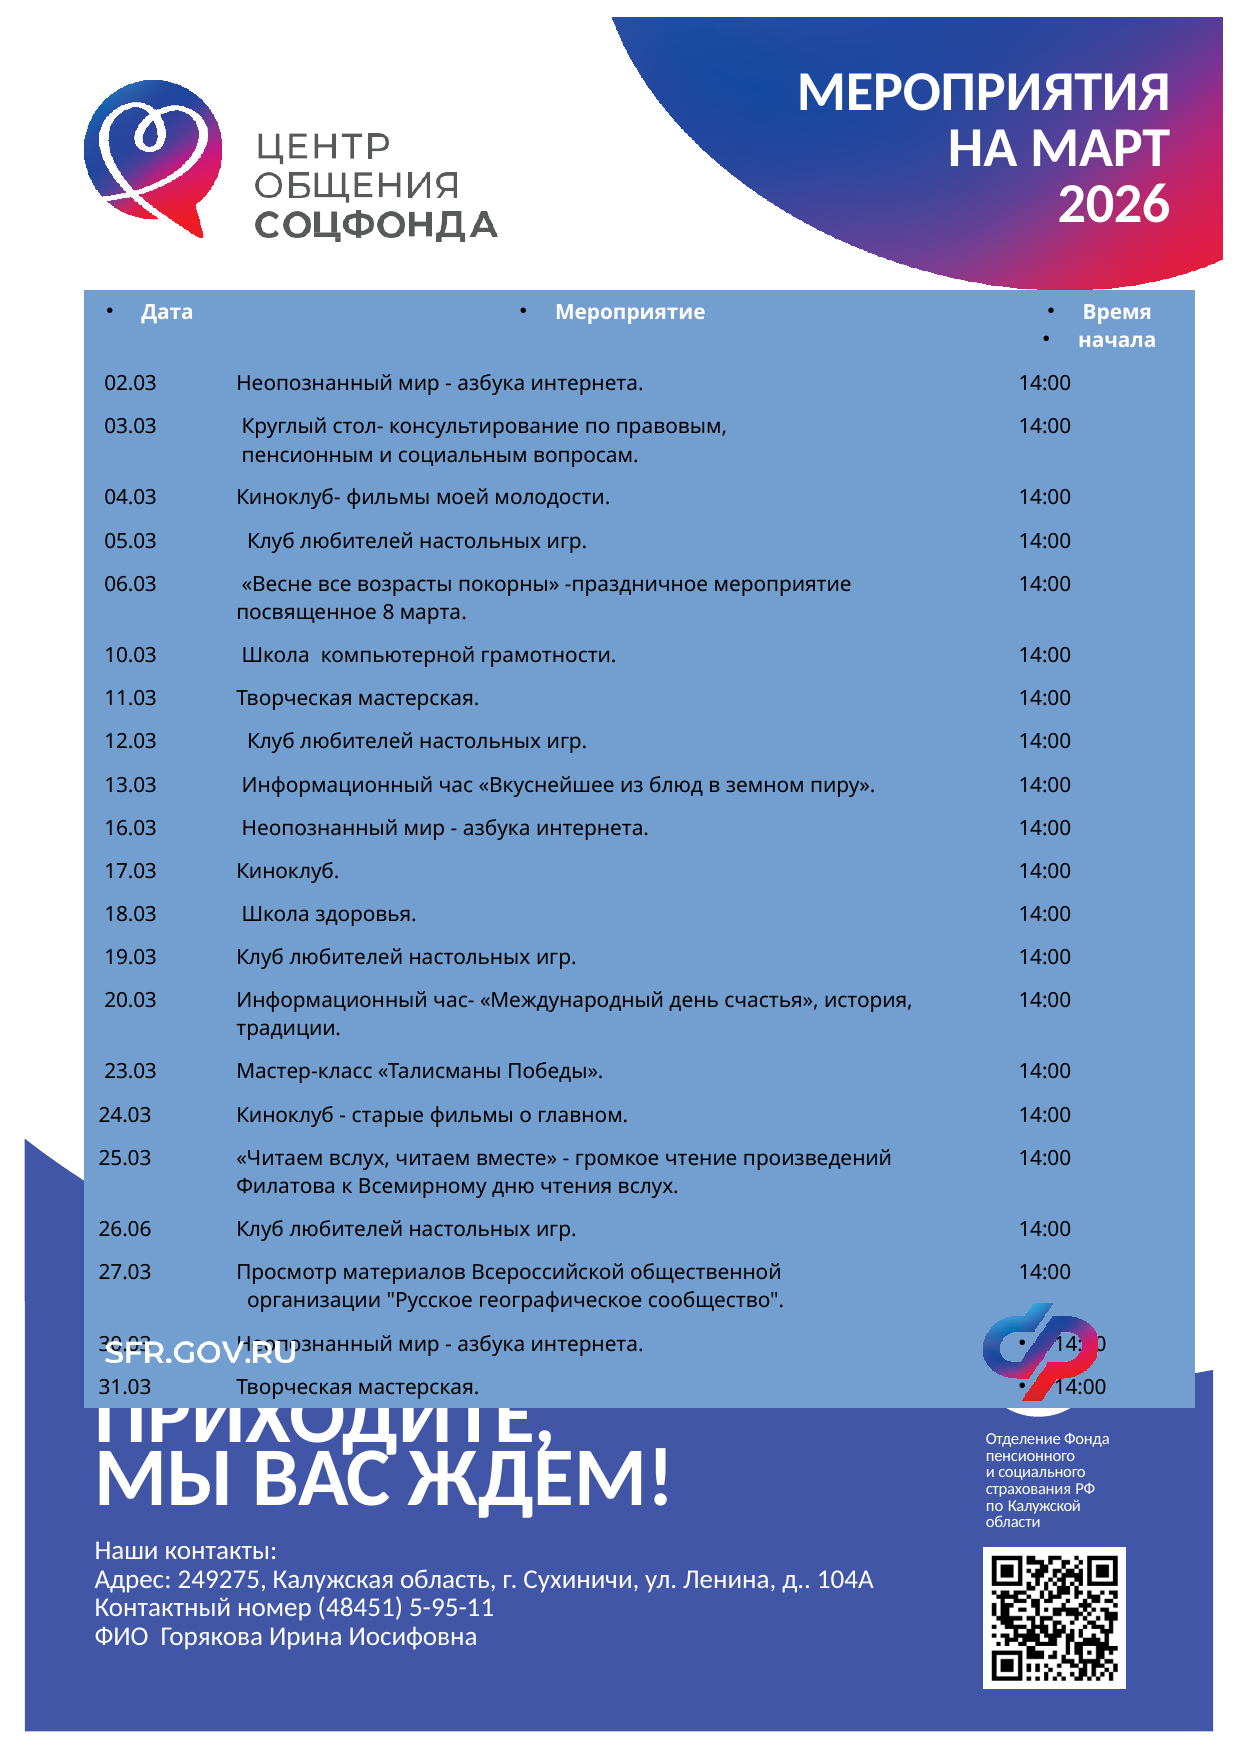

МЕРОПРИЯТИЯ НА МАРТ
2026
| Дата | Мероприятие | Время начала |
| --- | --- | --- |
| 02.03 | Неопознанный мир - азбука интернета. | 14:00 |
| 03.03 | Круглый стол- консультирование по правовым, пенсионным и социальным вопросам. | 14:00 |
| 04.03 | Киноклуб- фильмы моей молодости. | 14:00 |
| 05.03 | Клуб любителей настольных игр. | 14:00 |
| 06.03 | «Весне все возрасты покорны» -праздничное мероприятие посвященное 8 марта. | 14:00 |
| 10.03 | Школа компьютерной грамотности. | 14:00 |
| 11.03 | Творческая мастерская. | 14:00 |
| 12.03 | Клуб любителей настольных игр. | 14:00 |
| 13.03 | Информационный час «Вкуснейшее из блюд в земном пиру». | 14:00 |
| 16.03 | Неопознанный мир - азбука интернета. | 14:00 |
| 17.03 | Киноклуб. | 14:00 |
| 18.03 | Школа здоровья. | 14:00 |
| 19.03 | Клуб любителей настольных игр. | 14:00 |
| 20.03 | Информационный час- «Международный день счастья», история, традиции. | 14:00 |
| 23.03 | Мастер-класс «Талисманы Победы». | 14:00 |
| 24.03 | Киноклуб - старые фильмы о главном. | 14:00 |
| 25.03 | «Читаем вслух, читаем вместе» - громкое чтение произведений Филатова к Всемирному дню чтения вслух. | 14:00 |
| 26.06 | Клуб любителей настольных игр. | 14:00 |
| 27.03 | Просмотр материалов Всероссийской общественной организации "Русское географическое сообщество". | 14:00 |
| 30.03 | Неопознанный мир - азбука интернета. | 14:00 |
| 31.03 | Творческая мастерская. | 14:00 |
ПРИХОДИТЕ, МЫ ВАС ЖДЕМ!
Наши контакты:
Адрес: 249275, Калужская область, г. Сухиничи, ул. Ленина, д.. 104А
Контактный номер (48451) 5-95-11
ФИО Горякова Ирина Иосифовна
Отделение Фонда пенсионного
и социального страхования РФ
по Калужской области